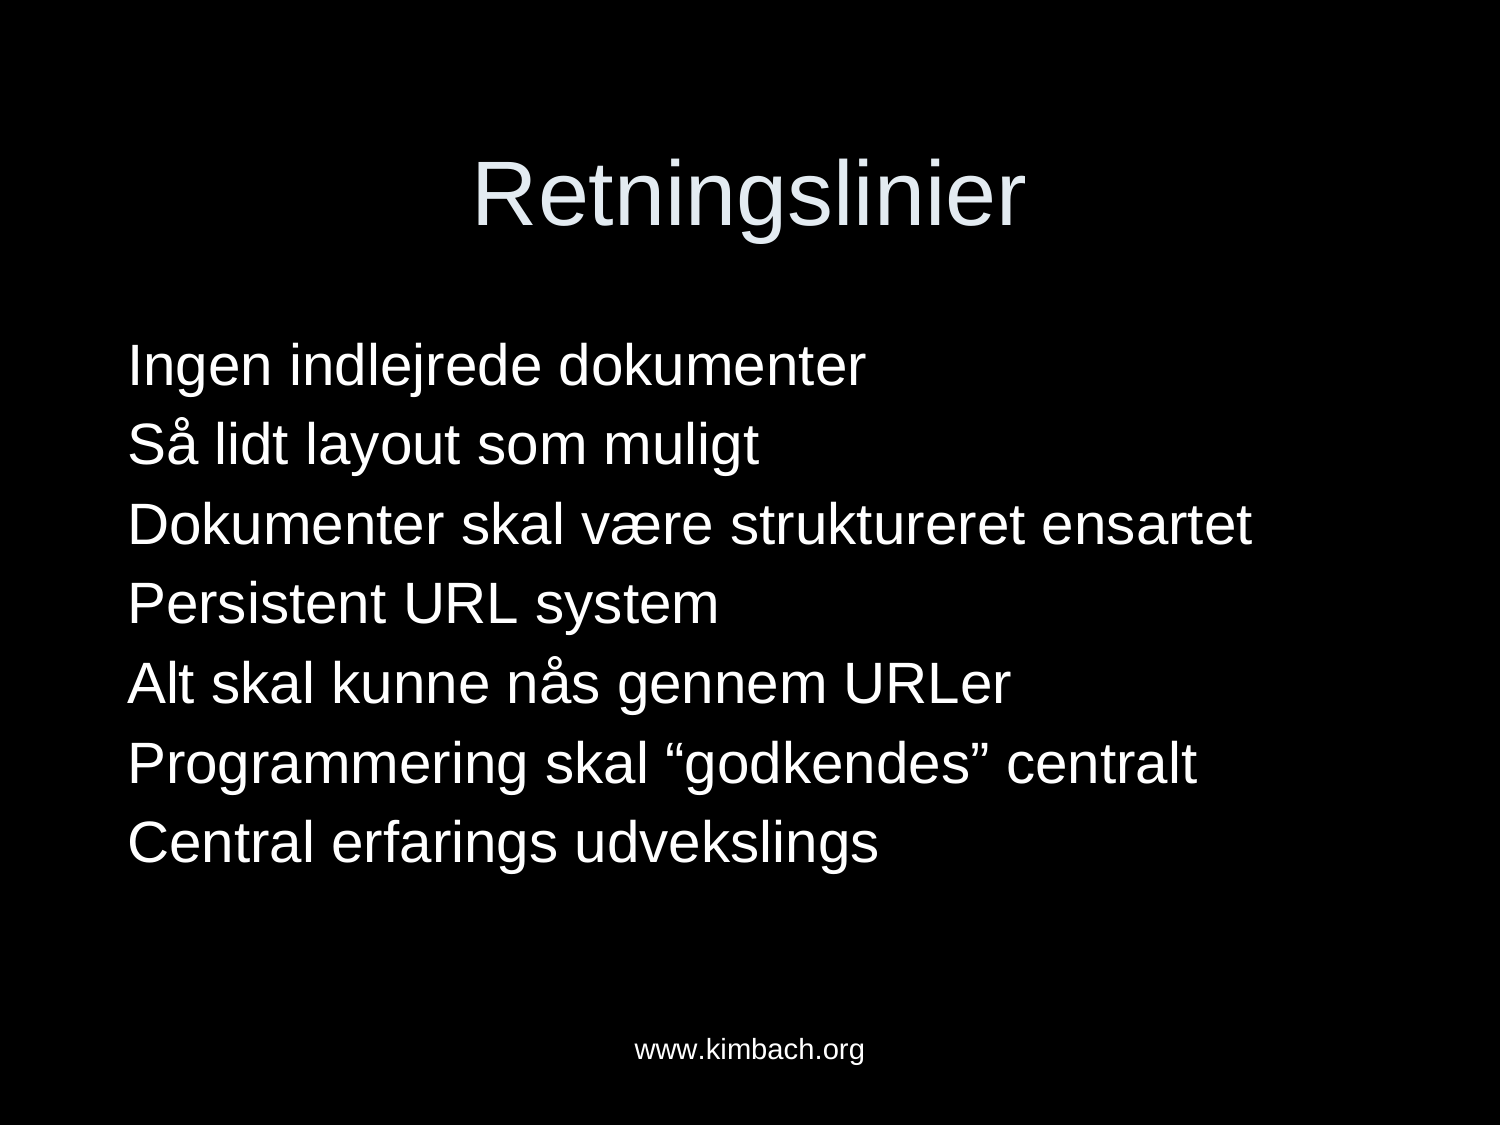

# Retningslinier
Ingen indlejrede dokumenter
Så lidt layout som muligt
Dokumenter skal være struktureret ensartet
Persistent URL system
Alt skal kunne nås gennem URLer
Programmering skal “godkendes” centralt
Central erfarings udvekslings
www.kimbach.org